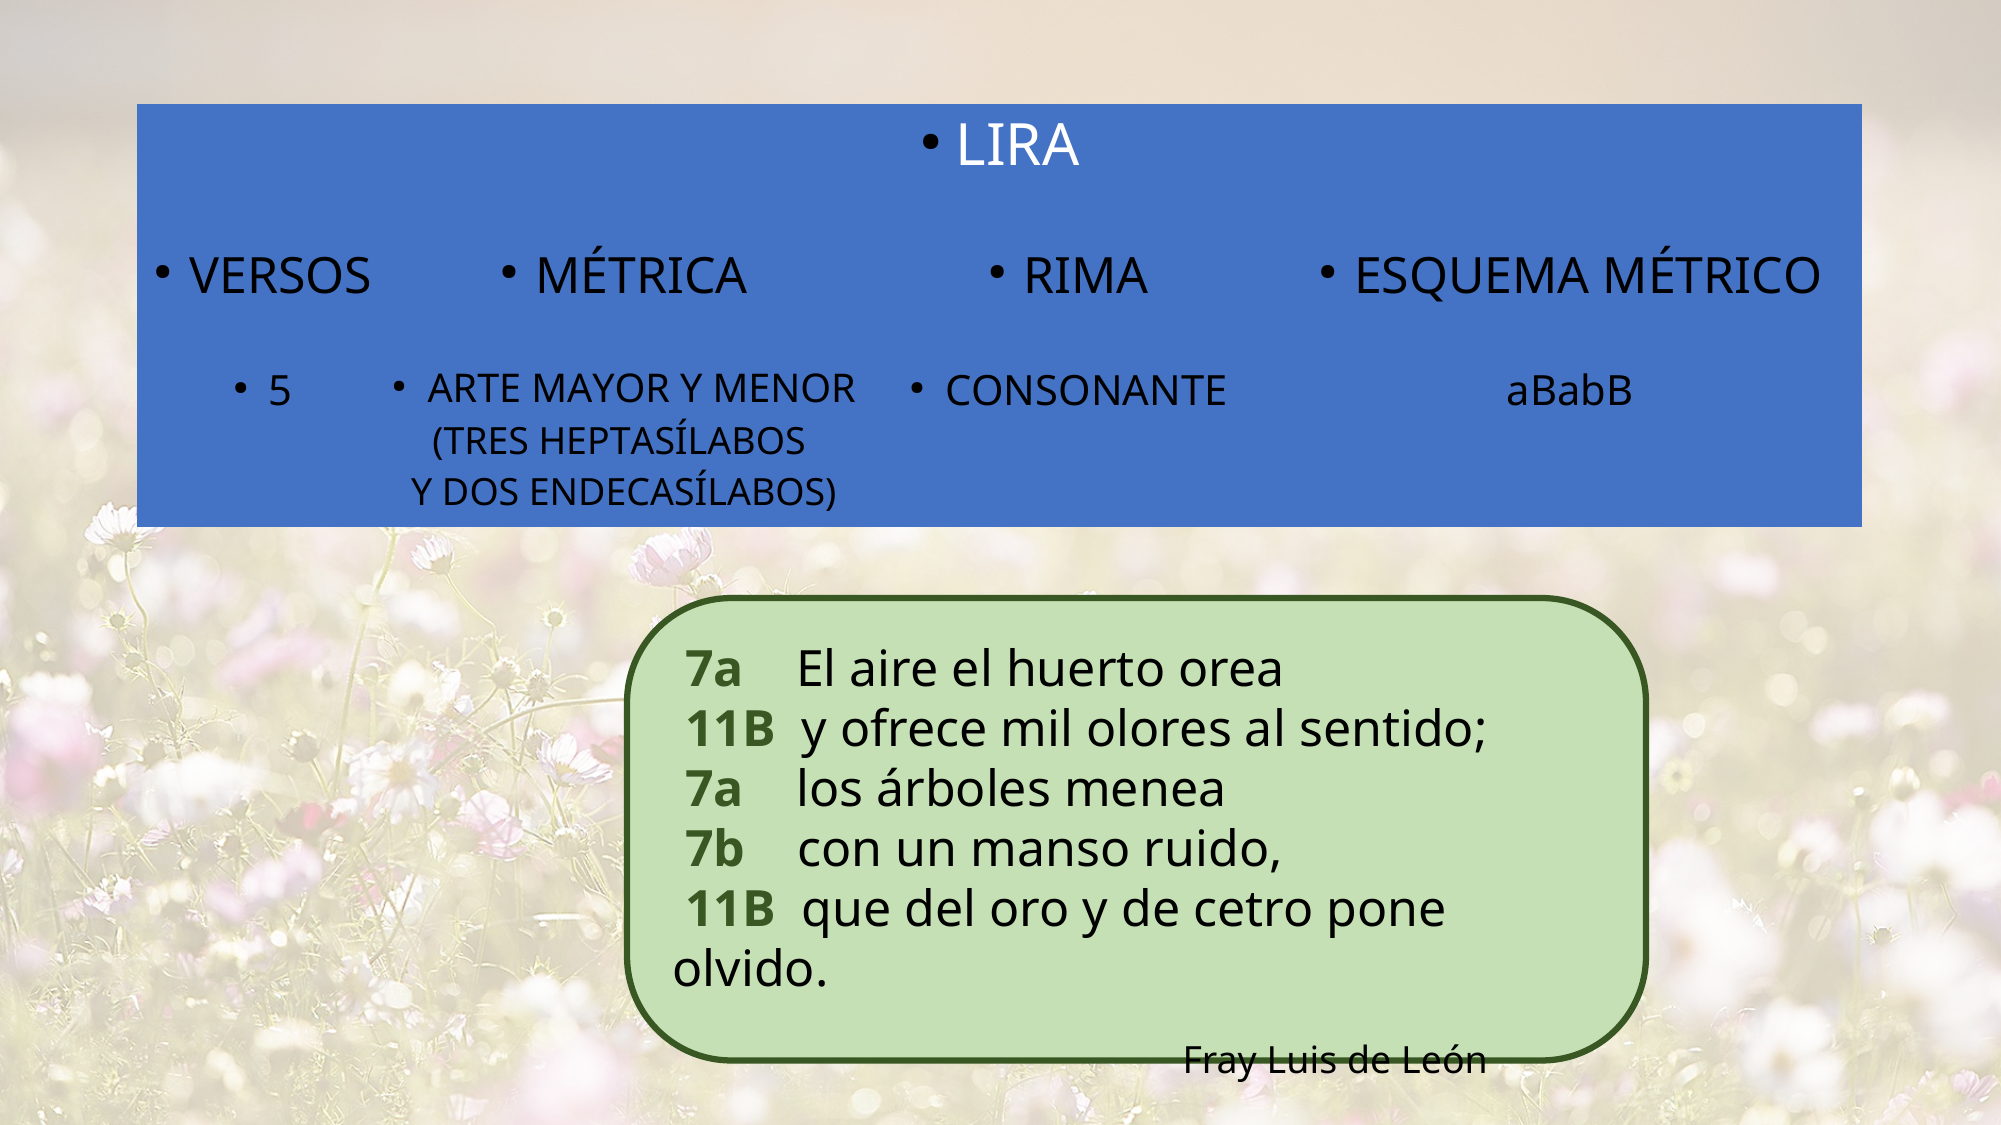

| LIRA | | | |
| --- | --- | --- | --- |
| VERSOS | MÉTRICA | RIMA | ESQUEMA MÉTRICO |
| 5 | ARTE MAYOR Y MENOR (TRES HEPTASÍLABOS Y DOS ENDECASÍLABOS) | CONSONANTE | aBabB |
 7a El aire el huerto orea
 11B y ofrece mil olores al sentido;
 7a los árboles menea
 7b con un manso ruido,
 11B que del oro y de cetro pone olvido.
Fray Luis de León